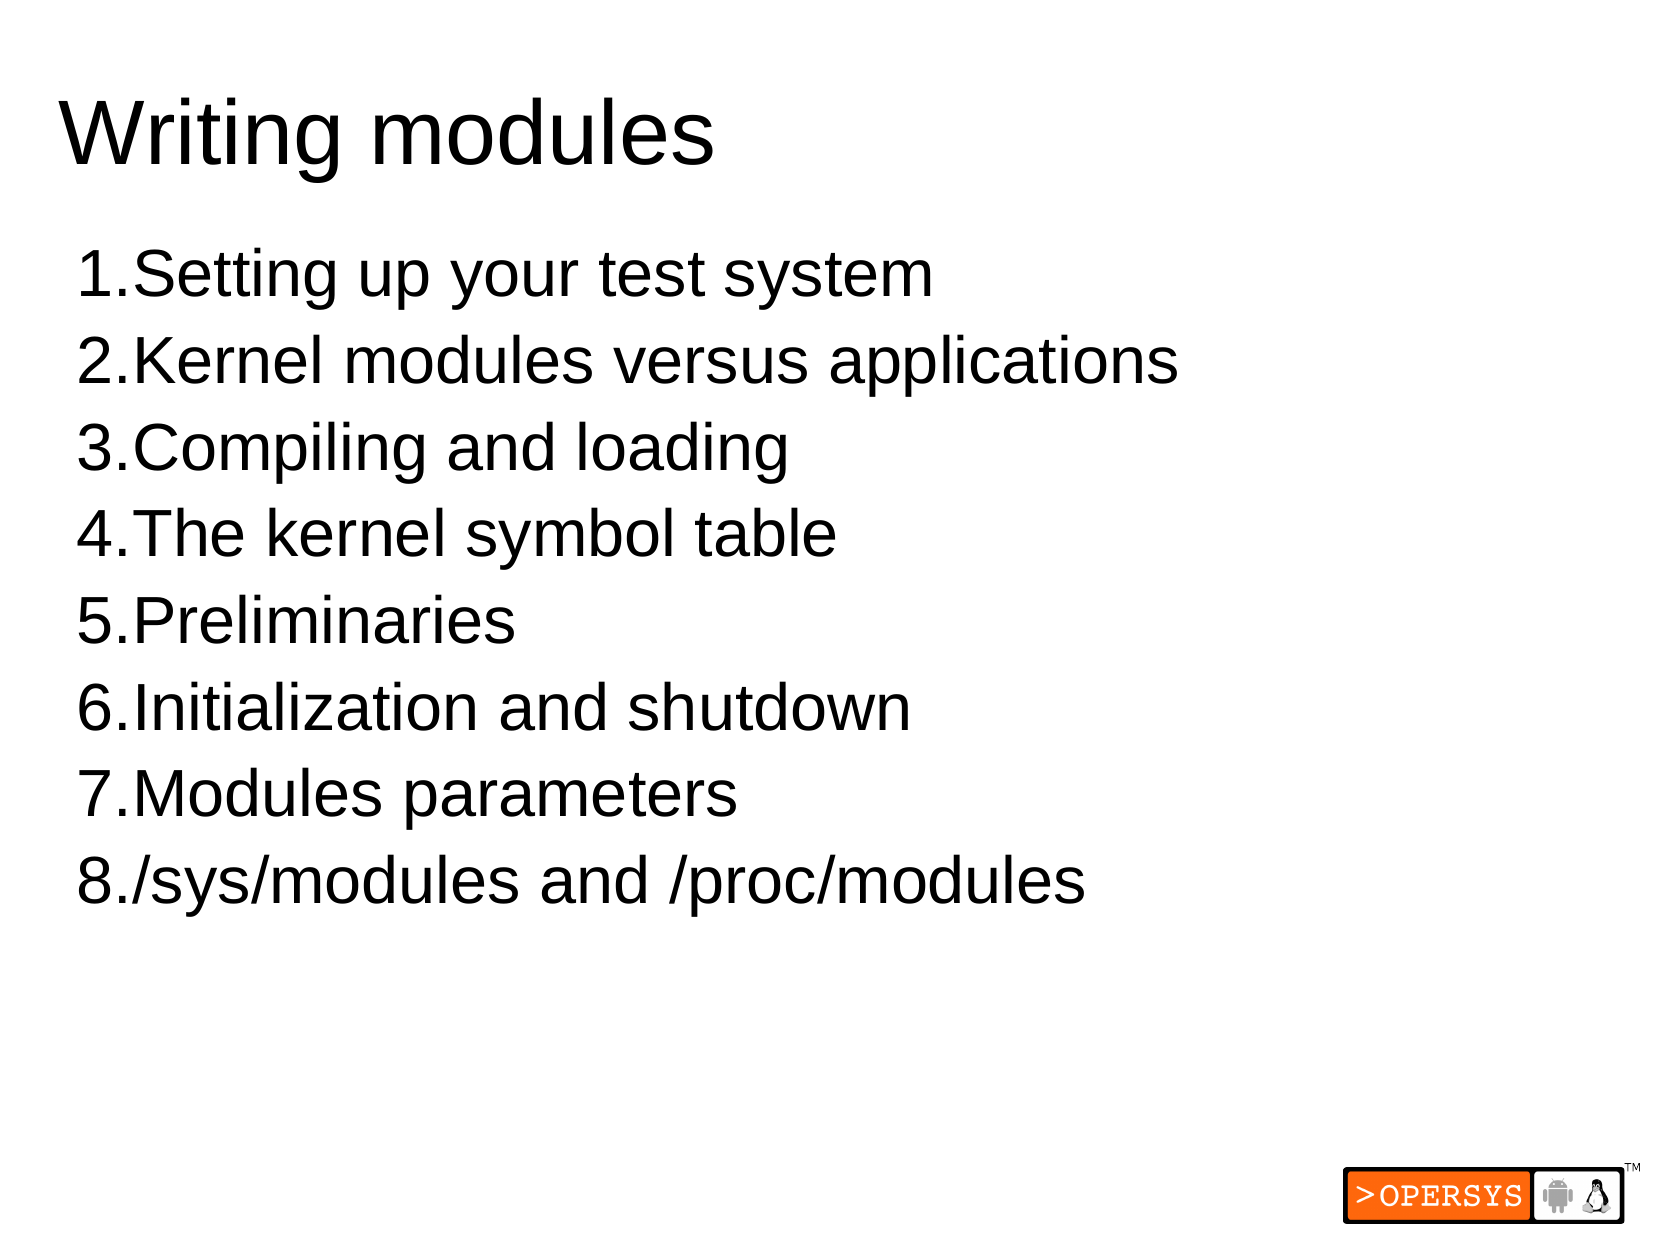

# Writing modules
Setting up your test system
Kernel modules versus applications
Compiling and loading
The kernel symbol table
Preliminaries
Initialization and shutdown
Modules parameters
/sys/modules and /proc/modules